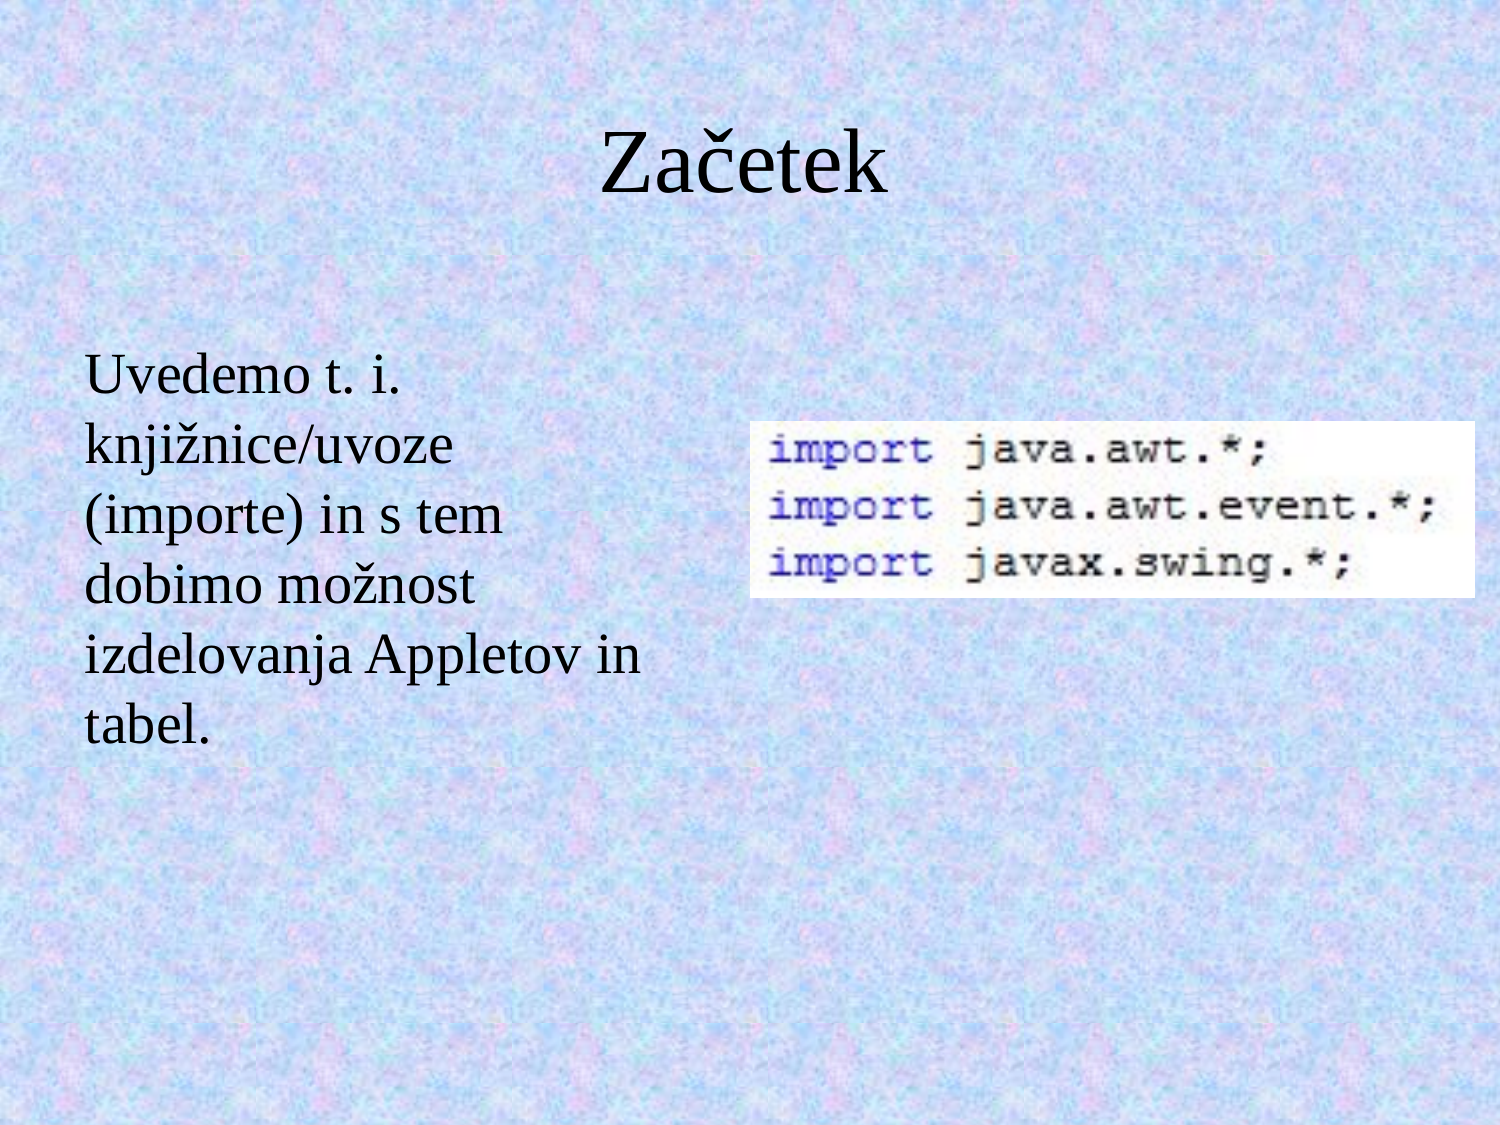

Začetek
Uvedemo t. i. knjižnice/uvoze (importe) in s tem dobimo možnost izdelovanja Appletov in tabel.